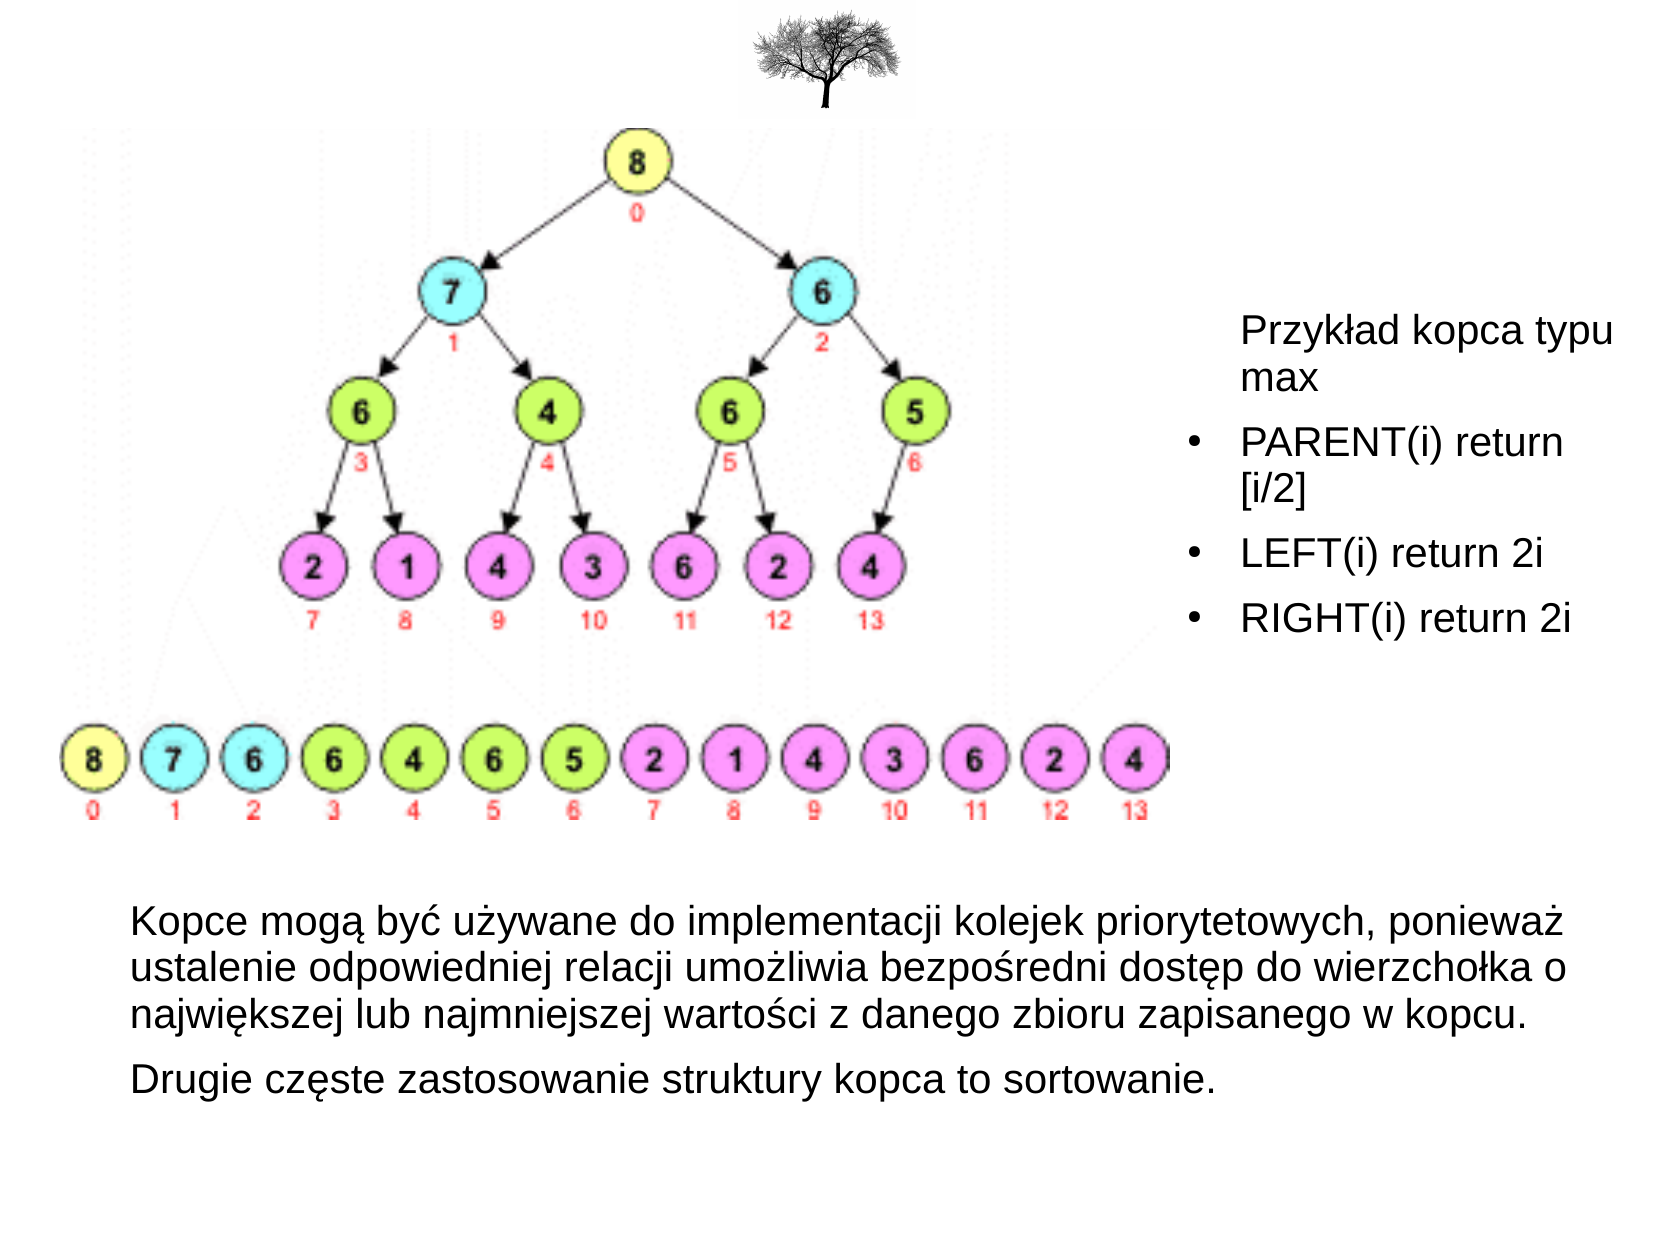

# Przykład kopca typu max
PARENT(i) return [i/2]
LEFT(i) return 2i
RIGHT(i) return 2i
Kopce mogą być używane do implementacji kolejek priorytetowych, ponieważ ustalenie odpowiedniej relacji umożliwia bezpośredni dostęp do wierzchołka o największej lub najmniejszej wartości z danego zbioru zapisanego w kopcu.
Drugie częste zastosowanie struktury kopca to sortowanie.